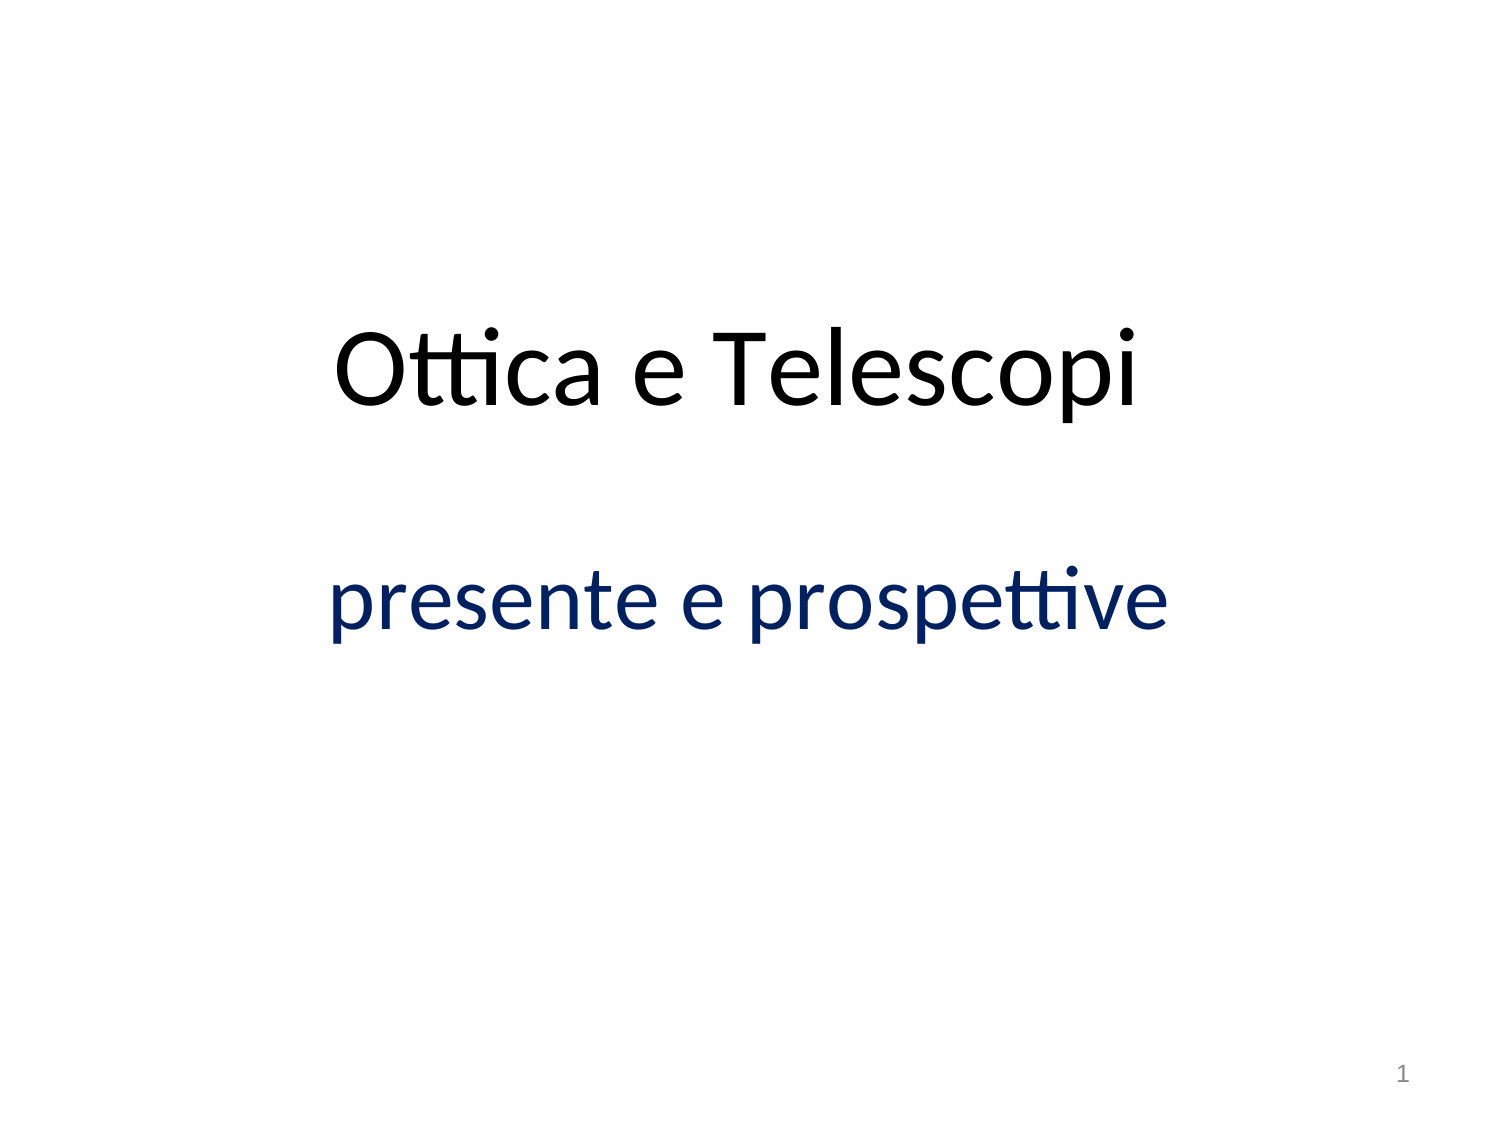

# Ottica e Telescopi presente e prospettive